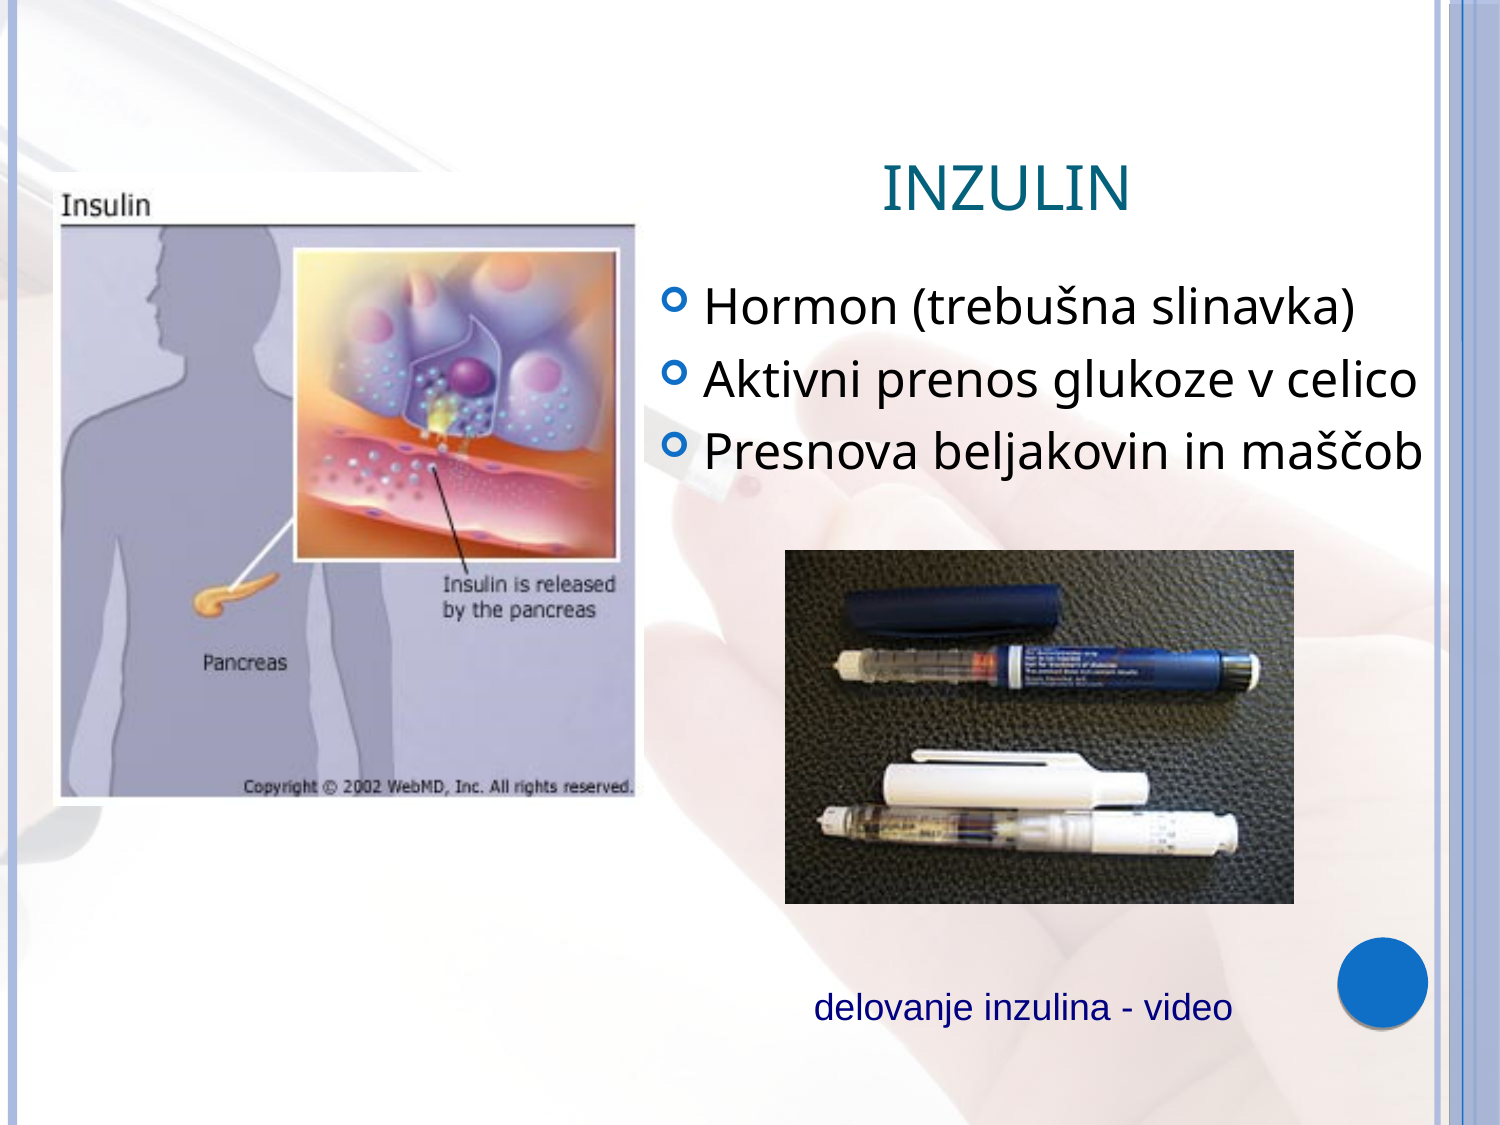

# INZULIN
Hormon (trebušna slinavka)
Aktivni prenos glukoze v celico
Presnova beljakovin in maščob
delovanje inzulina - video